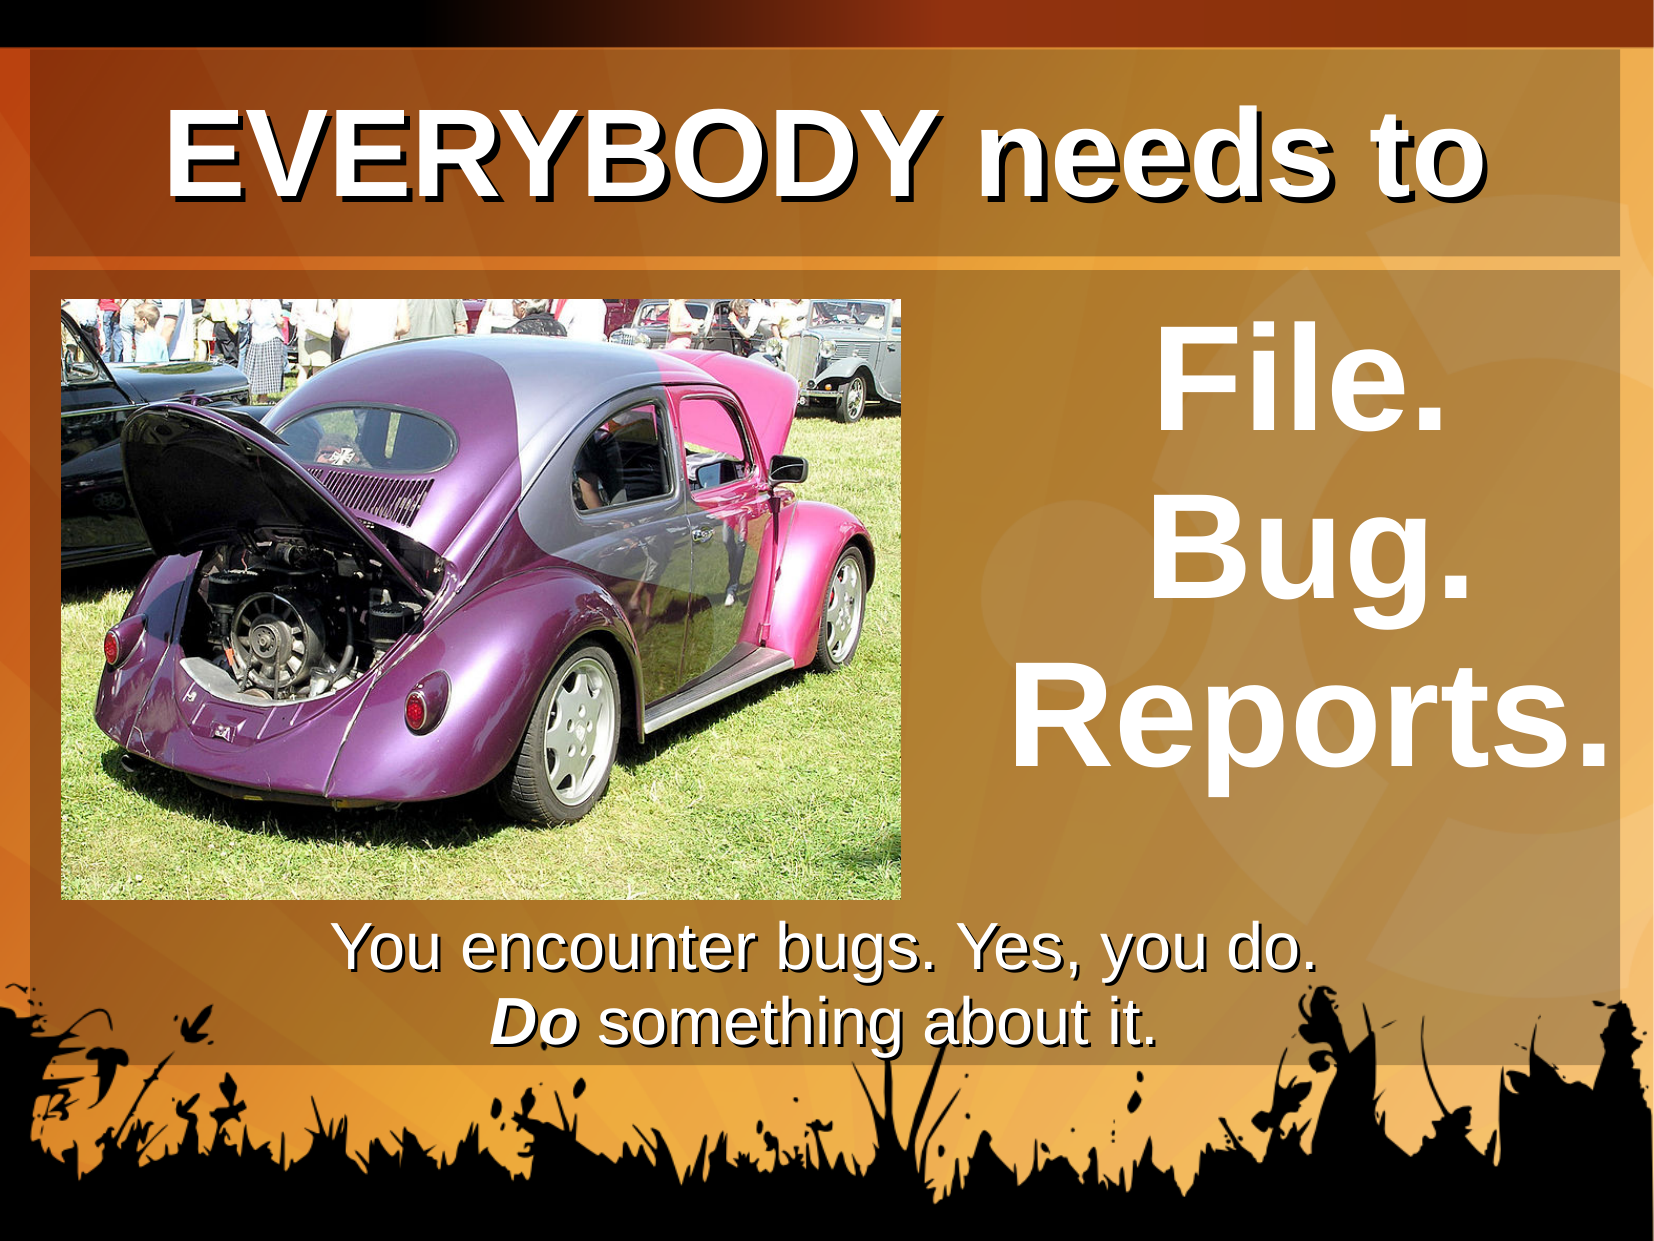

# EVERYBODY needs to
 File.
 Bug.
 Reports.
You encounter bugs. Yes, you do.
Do something about it.